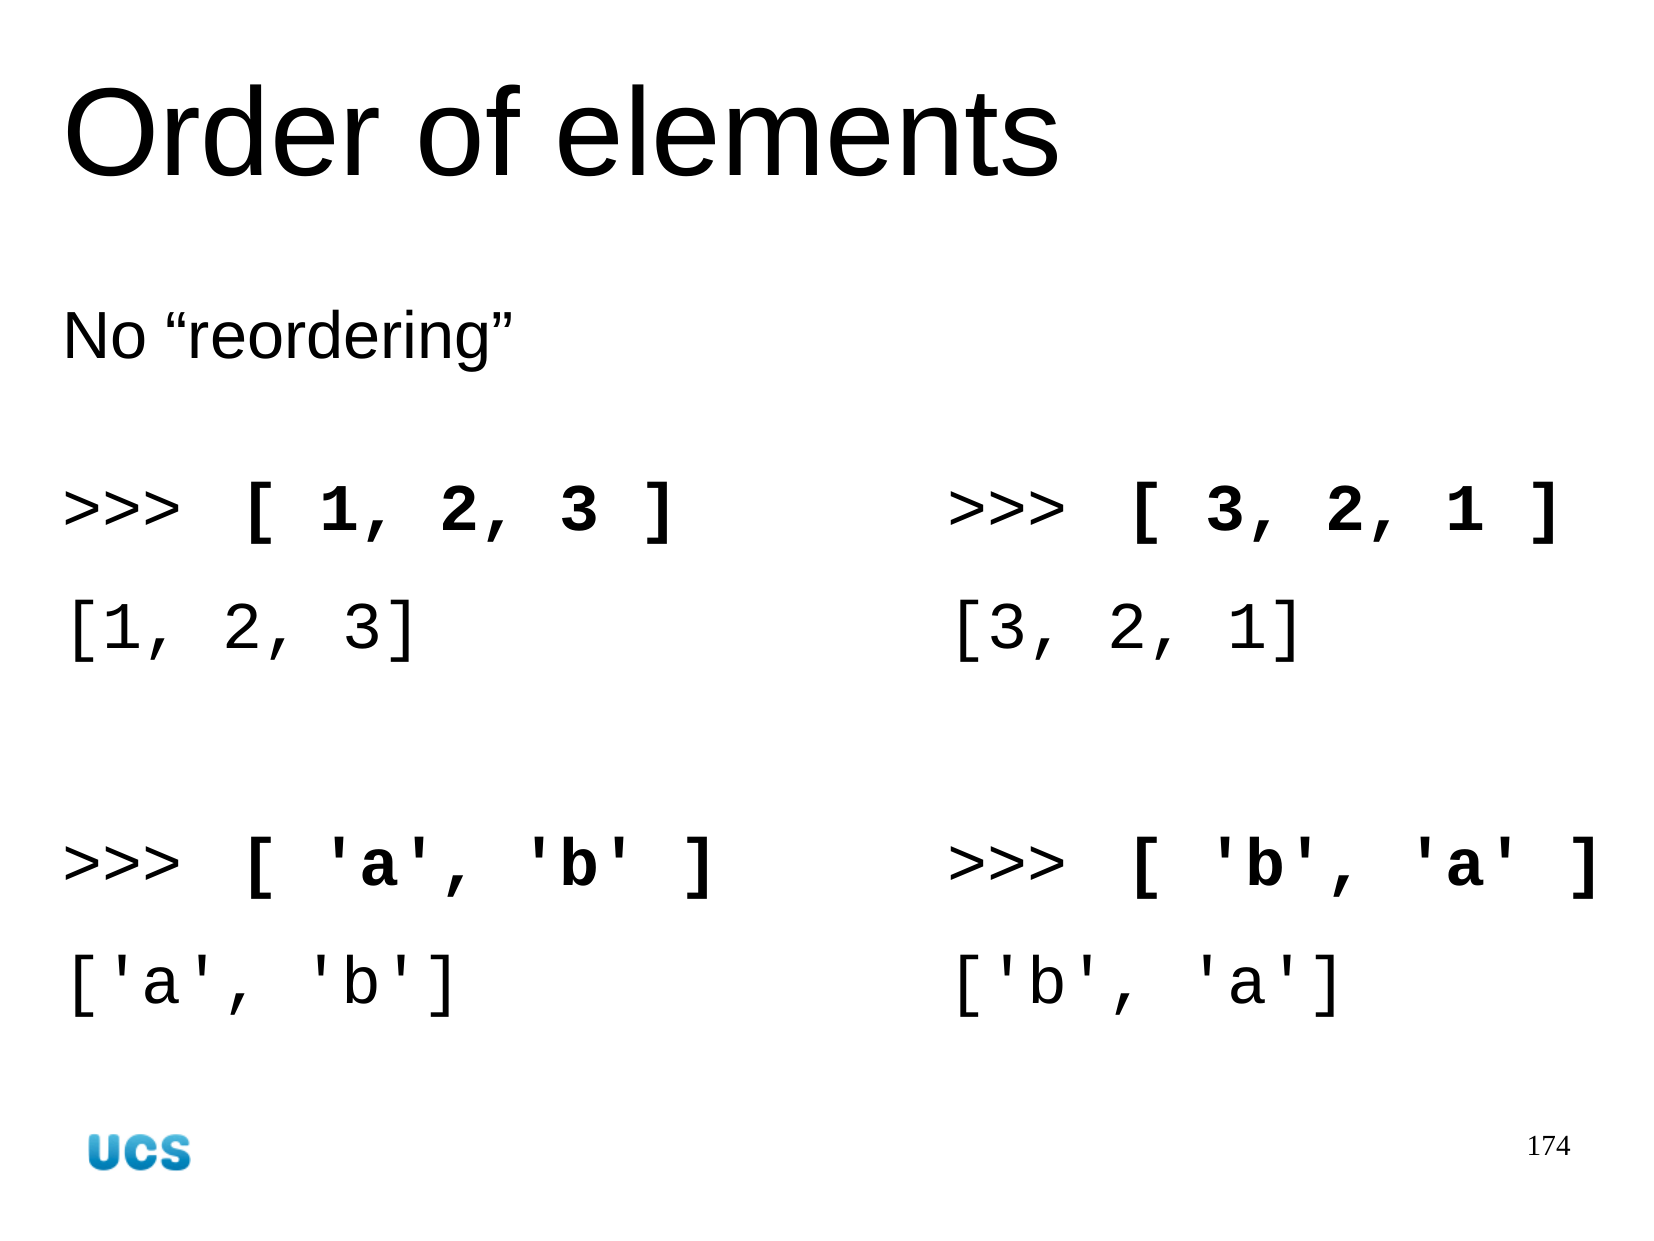

Order of elements
No “reordering”
>>>
[ 1, 2, 3 ]
>>>
[ 3, 2, 1 ]
[1, 2, 3]
[3, 2, 1]
>>>
[ ′a′, ′b′ ]
>>>
[ ′b′, ′a′ ]
[′a′, ′b′]
[′b′, ′a′]
174